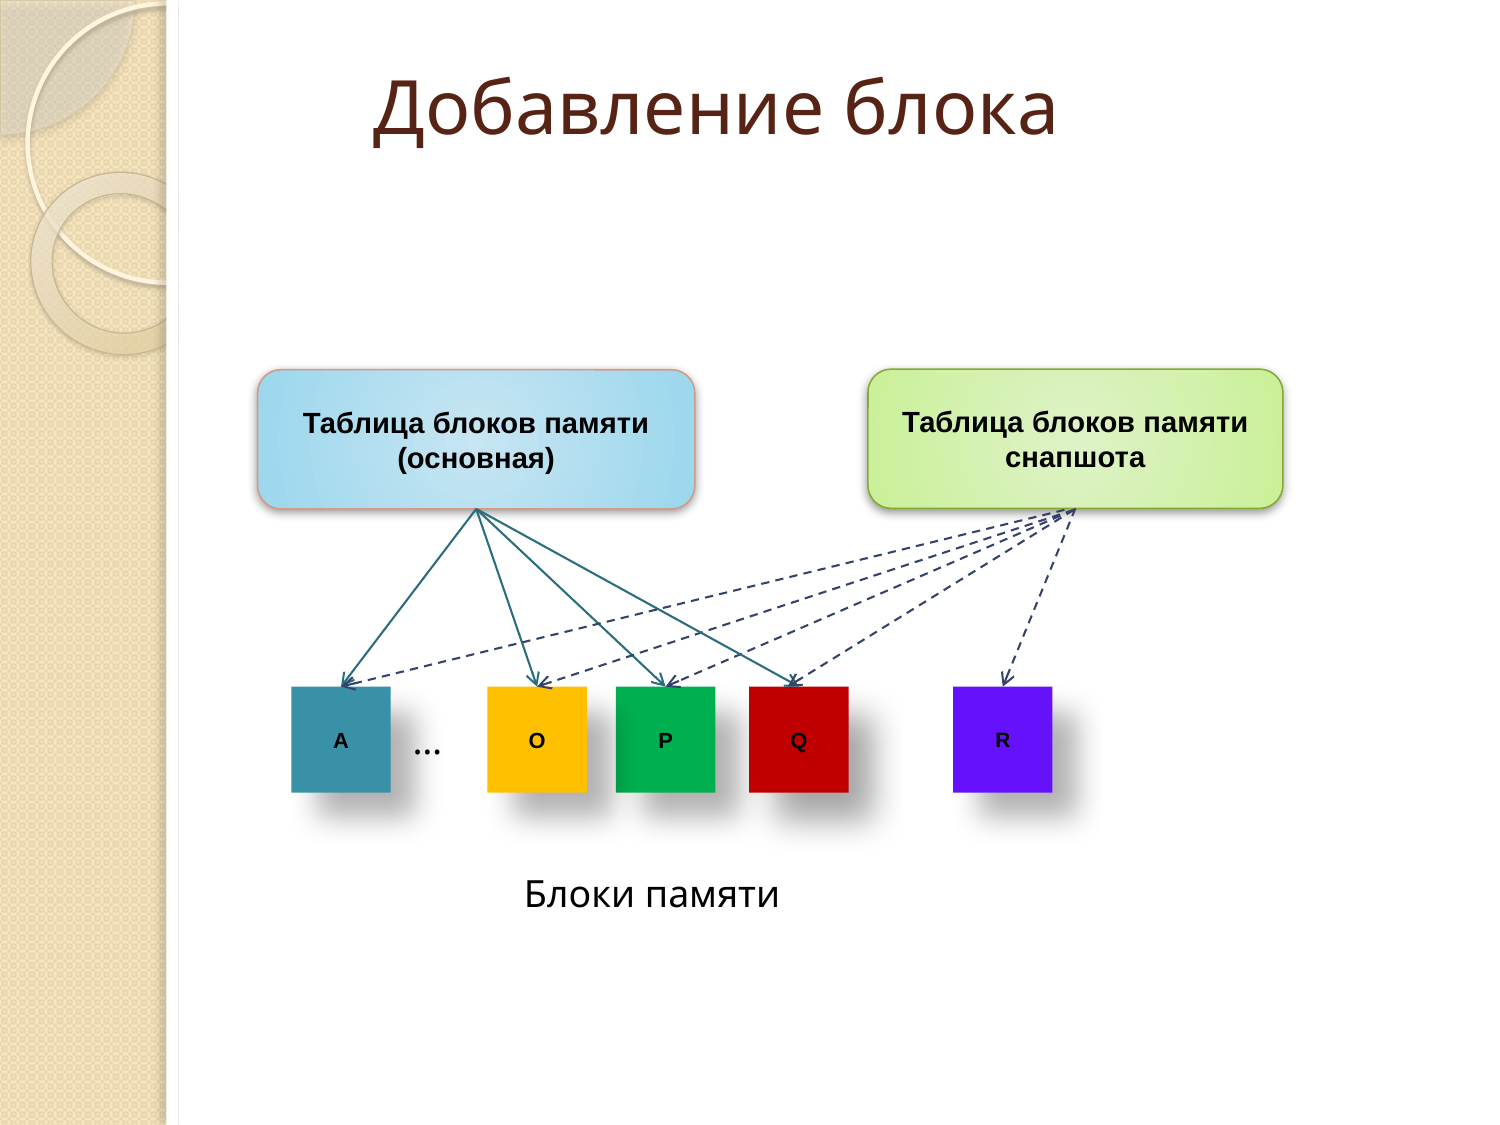

# Добавление блока
Таблица блоков памяти снапшота
Таблица блоков памяти (основная)
A
O
P
Q
R
…
Блоки памяти